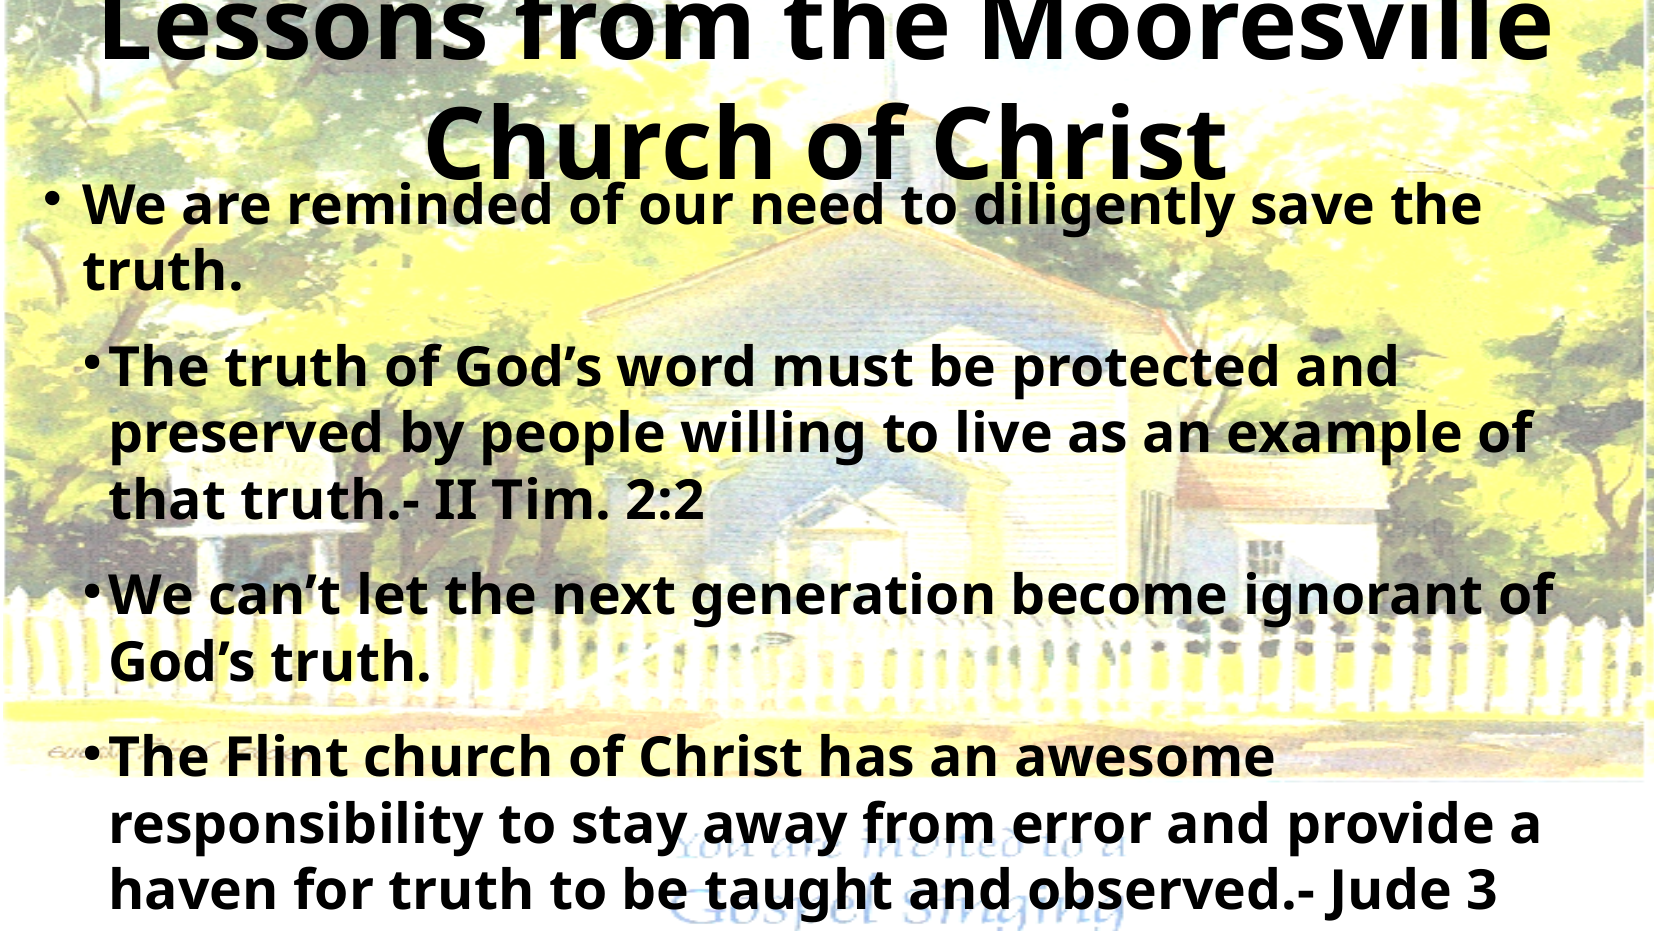

Lessons from the Mooresville Church of Christ
We are reminded of our need to diligently save the truth.
The truth of God’s word must be protected and preserved by people willing to live as an example of that truth.- II Tim. 2:2
We can’t let the next generation become ignorant of God’s truth.
The Flint church of Christ has an awesome responsibility to stay away from error and provide a haven for truth to be taught and observed.- Jude 3